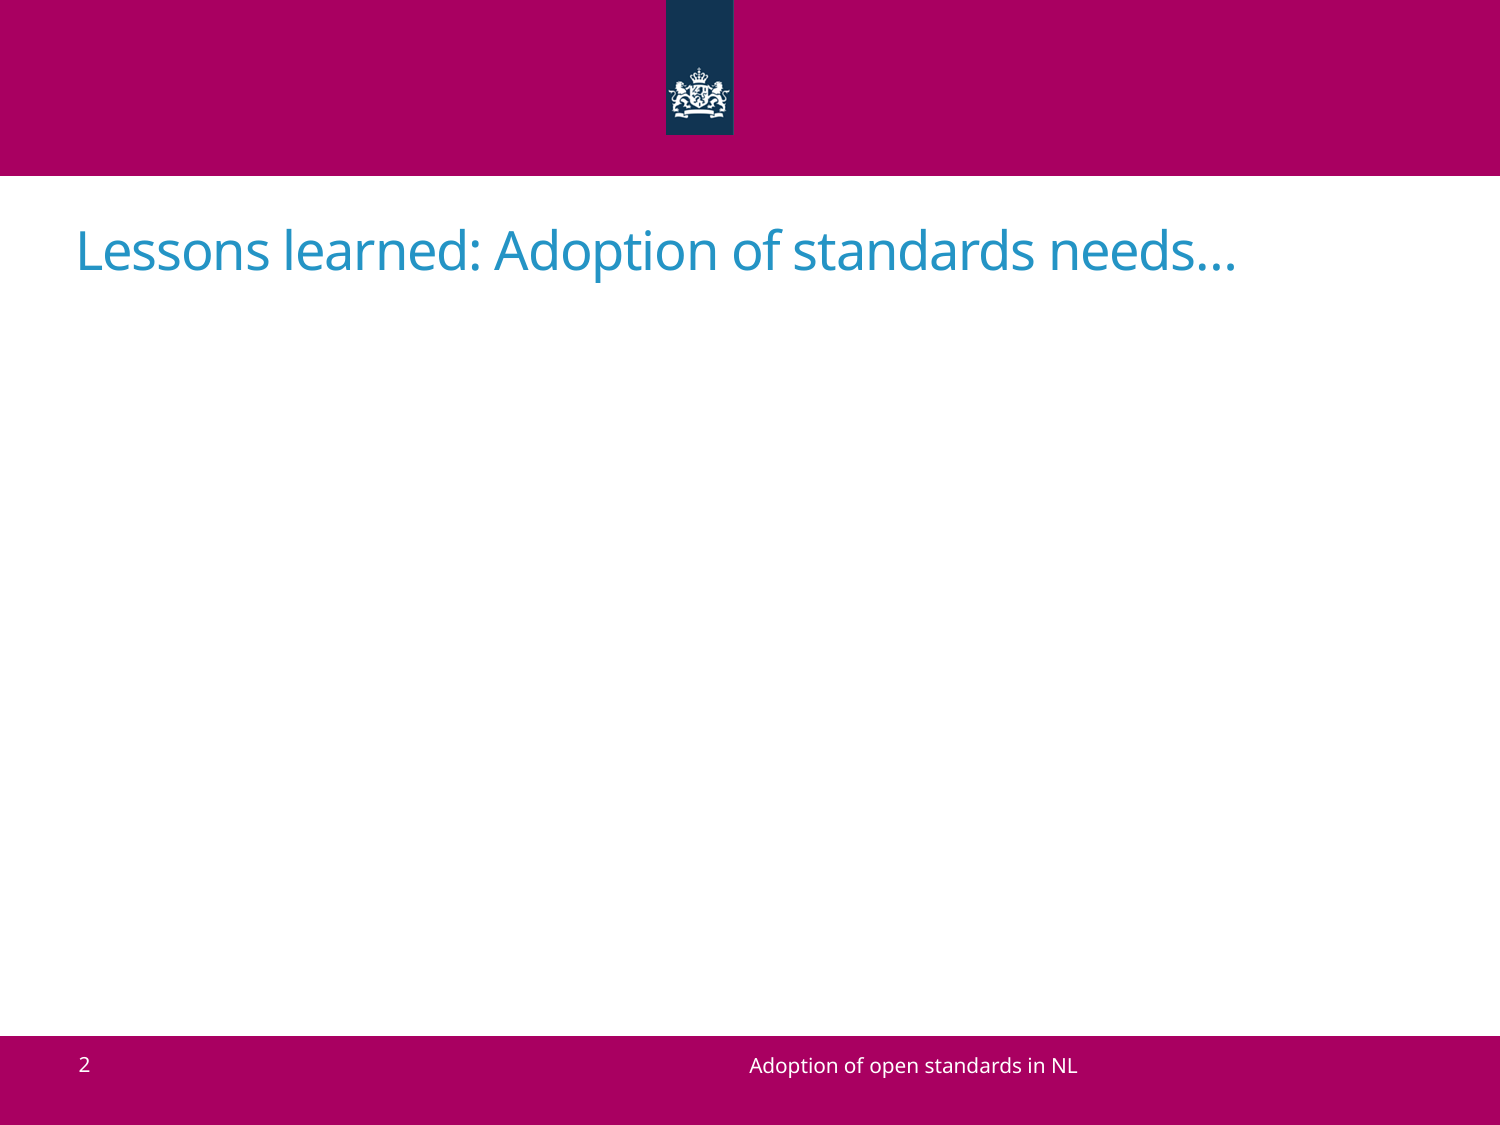

# Lessons learned: Adoption of standards needs…
Adoption of open standards in NL